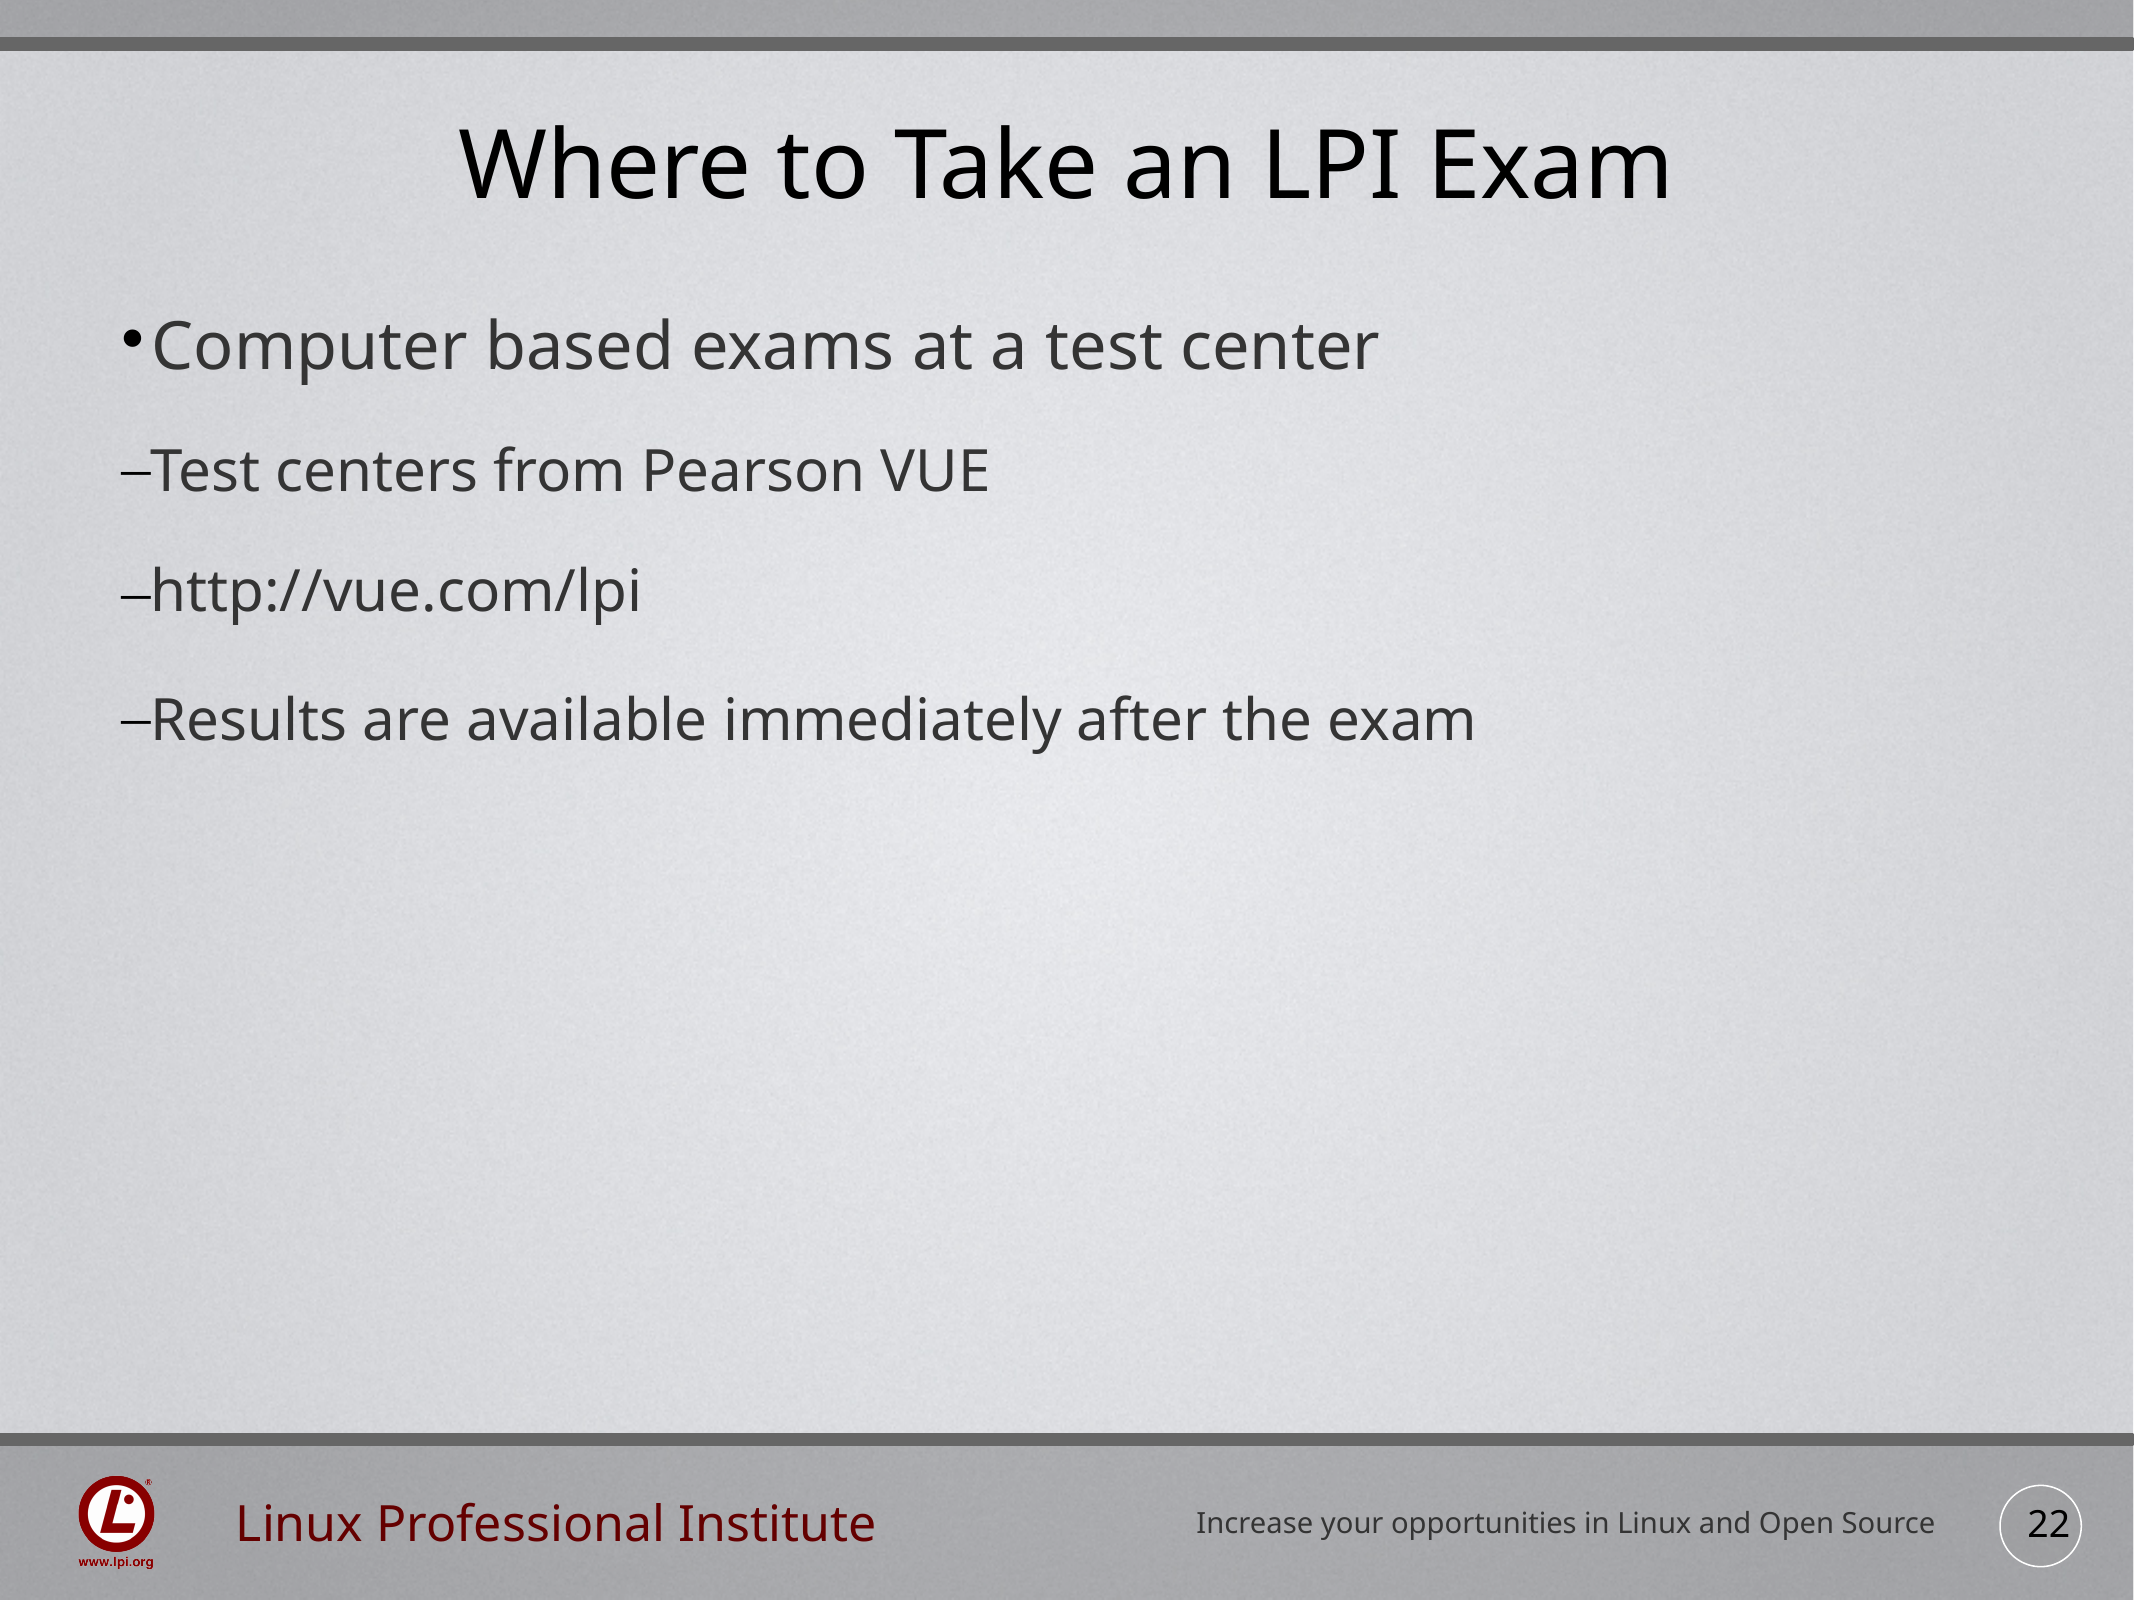

# Where to Take an LPI Exam
Computer based exams at a test center
Test centers from Pearson VUE
http://vue.com/lpi
Results are available immediately after the exam